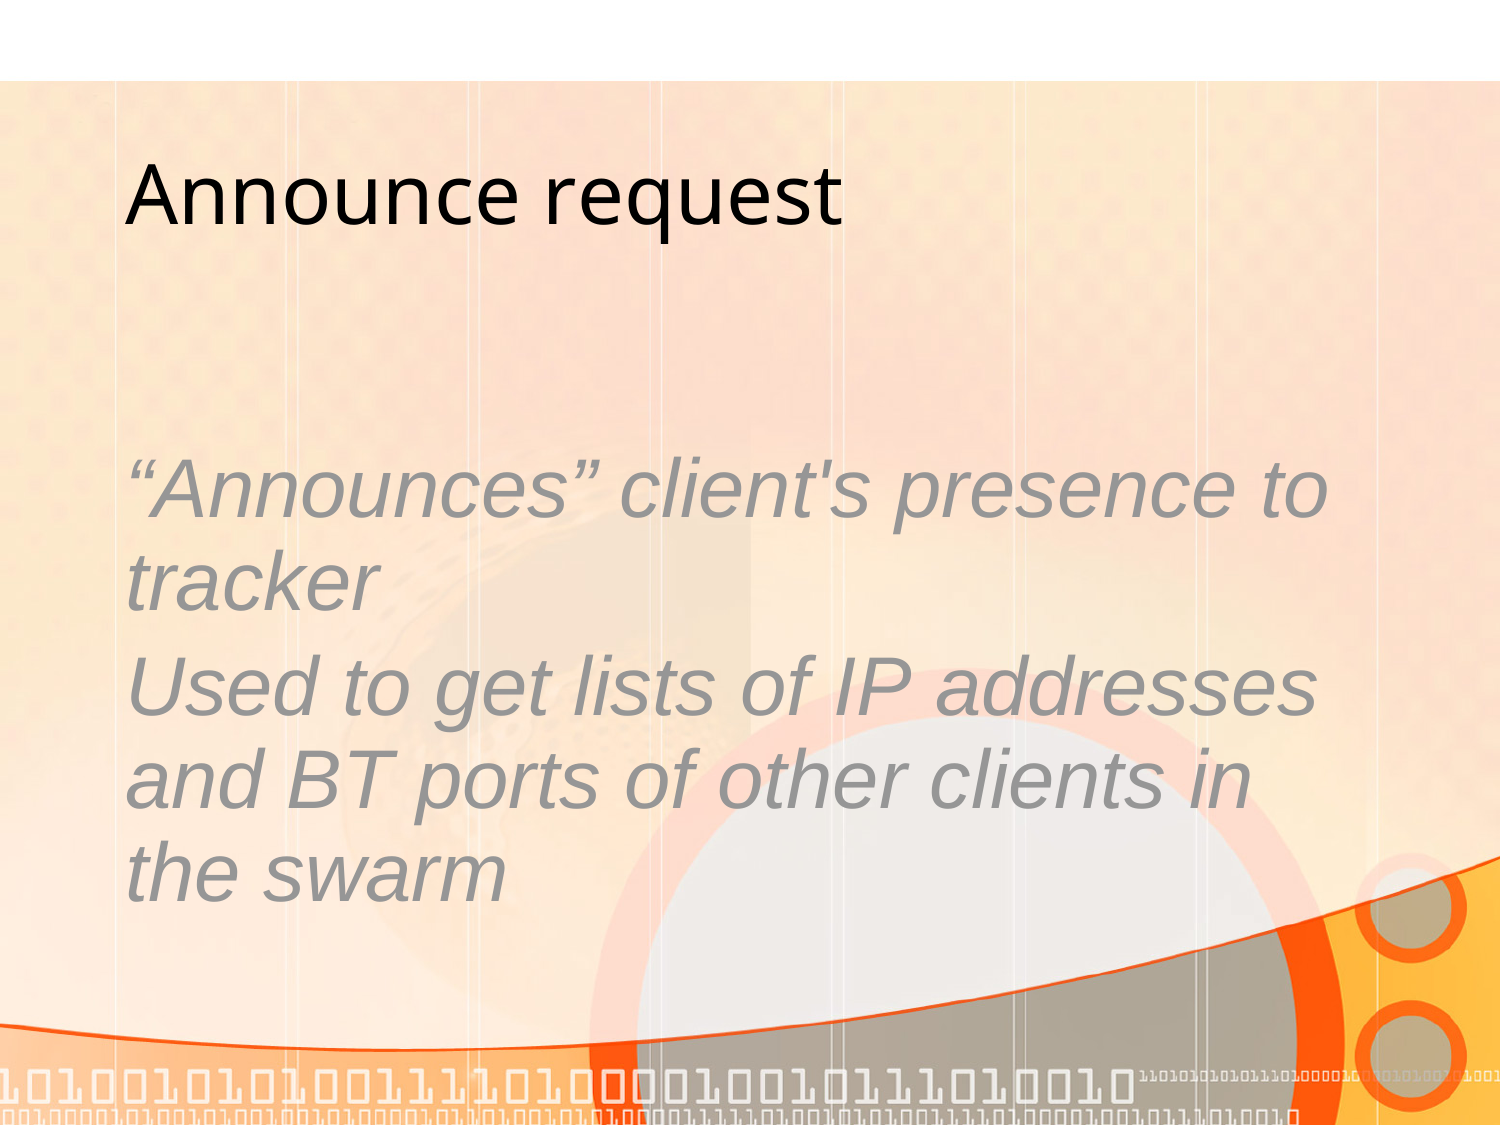

# Announce request
“Announces” client's presence to tracker
Used to get lists of IP addresses and BT ports of other clients in the swarm